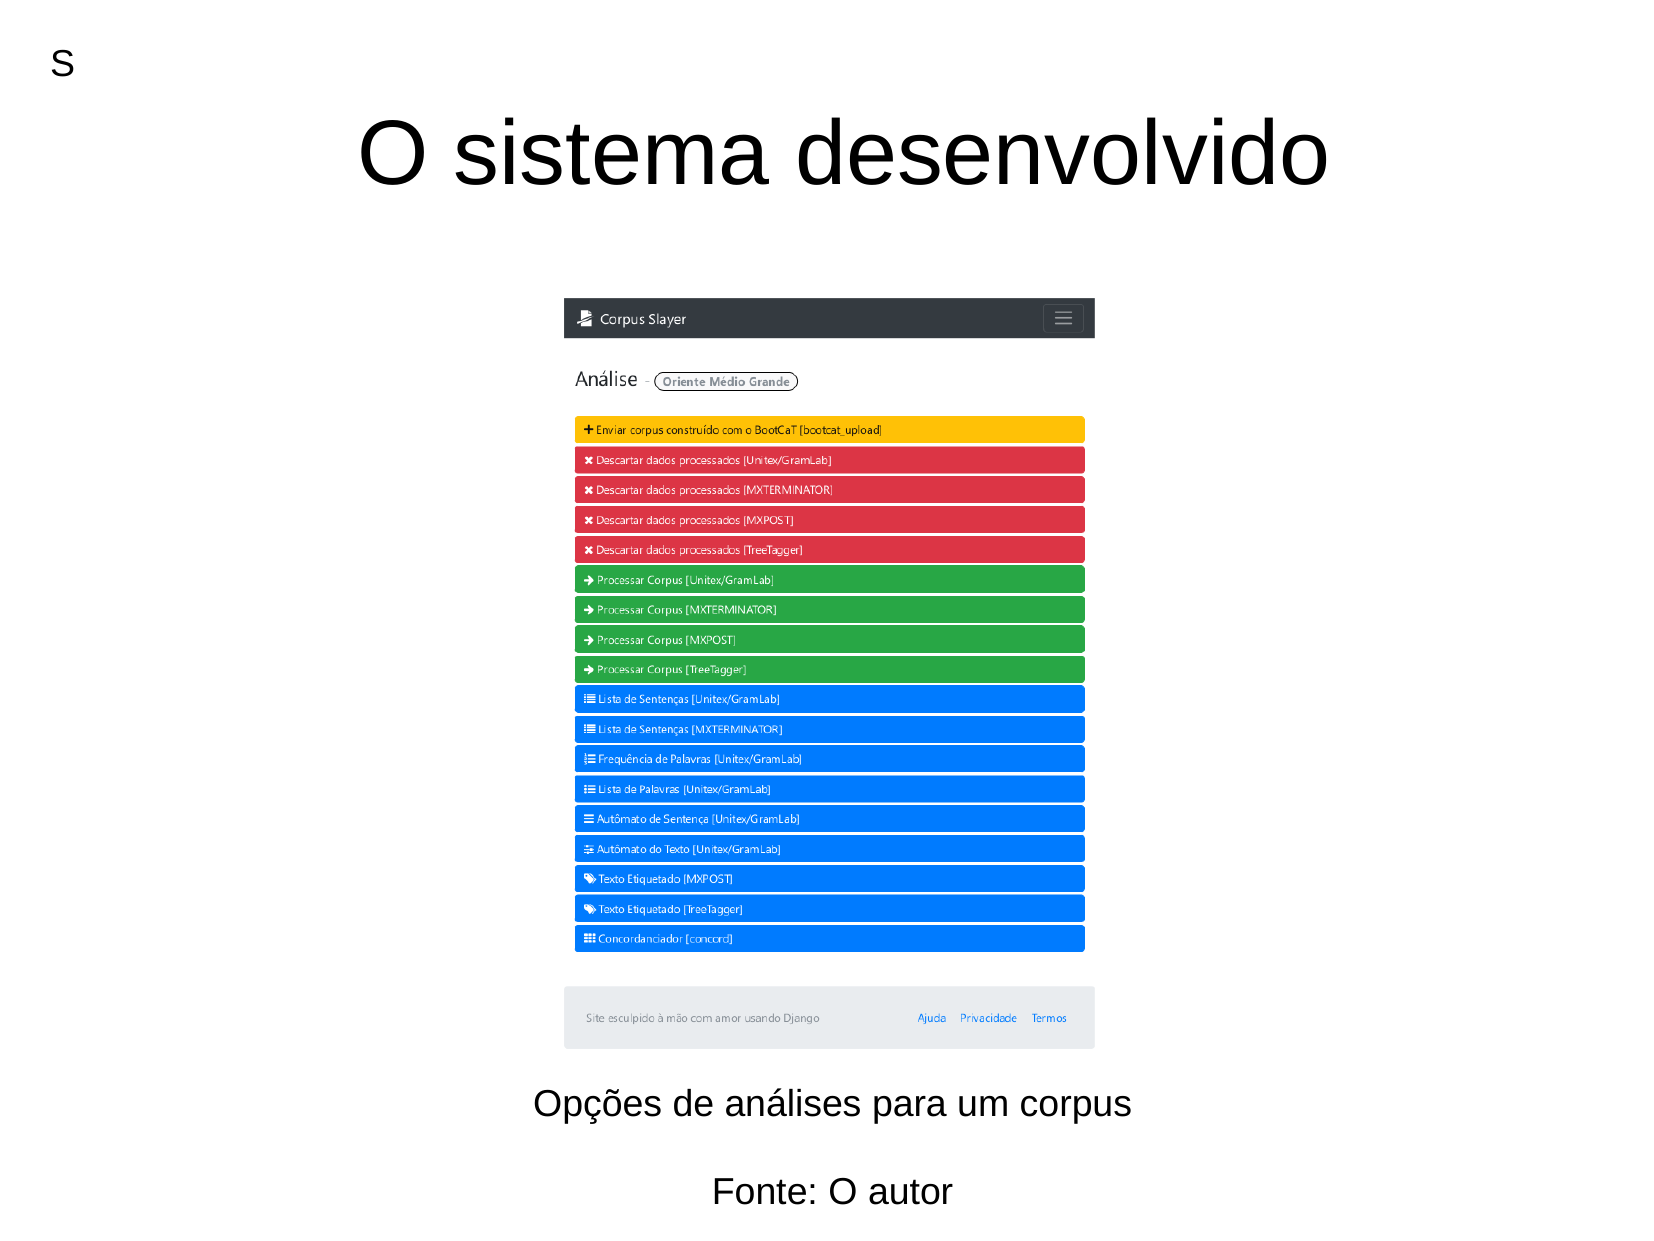

S
# O sistema desenvolvido
Opções de análises para um corpus
Fonte: O autor